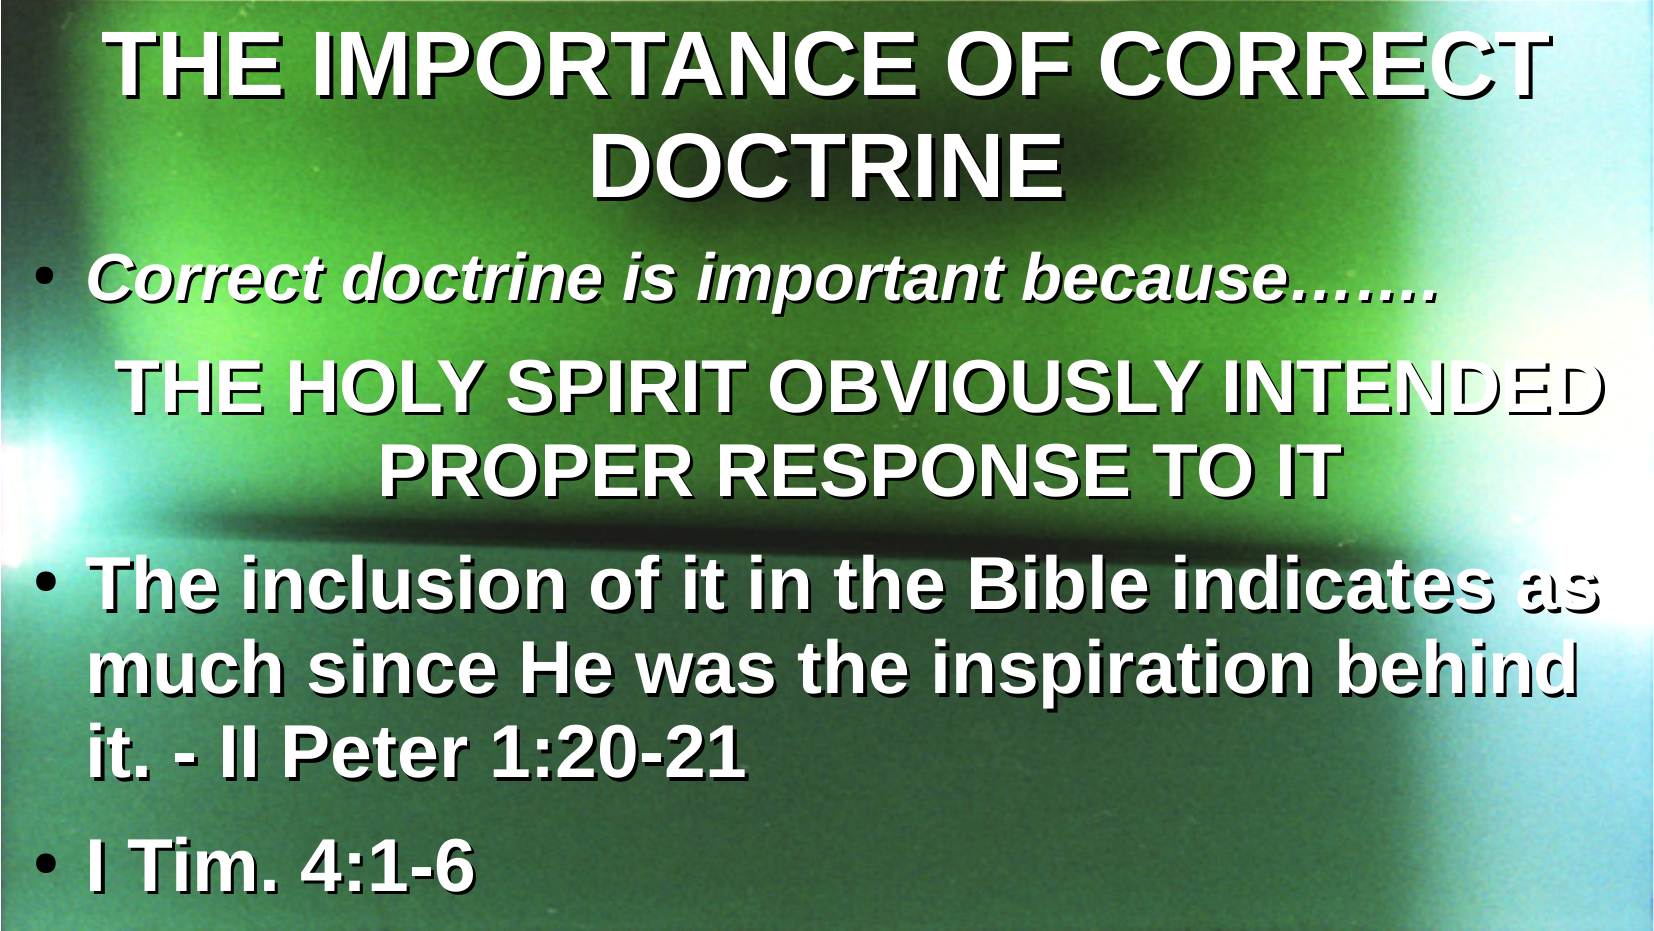

# THE IMPORTANCE OF CORRECT DOCTRINE
Correct doctrine is important because…….
THE HOLY SPIRIT OBVIOUSLY INTENDED PROPER RESPONSE TO IT
The inclusion of it in the Bible indicates as much since He was the inspiration behind it. - II Peter 1:20-21
I Tim. 4:1-6